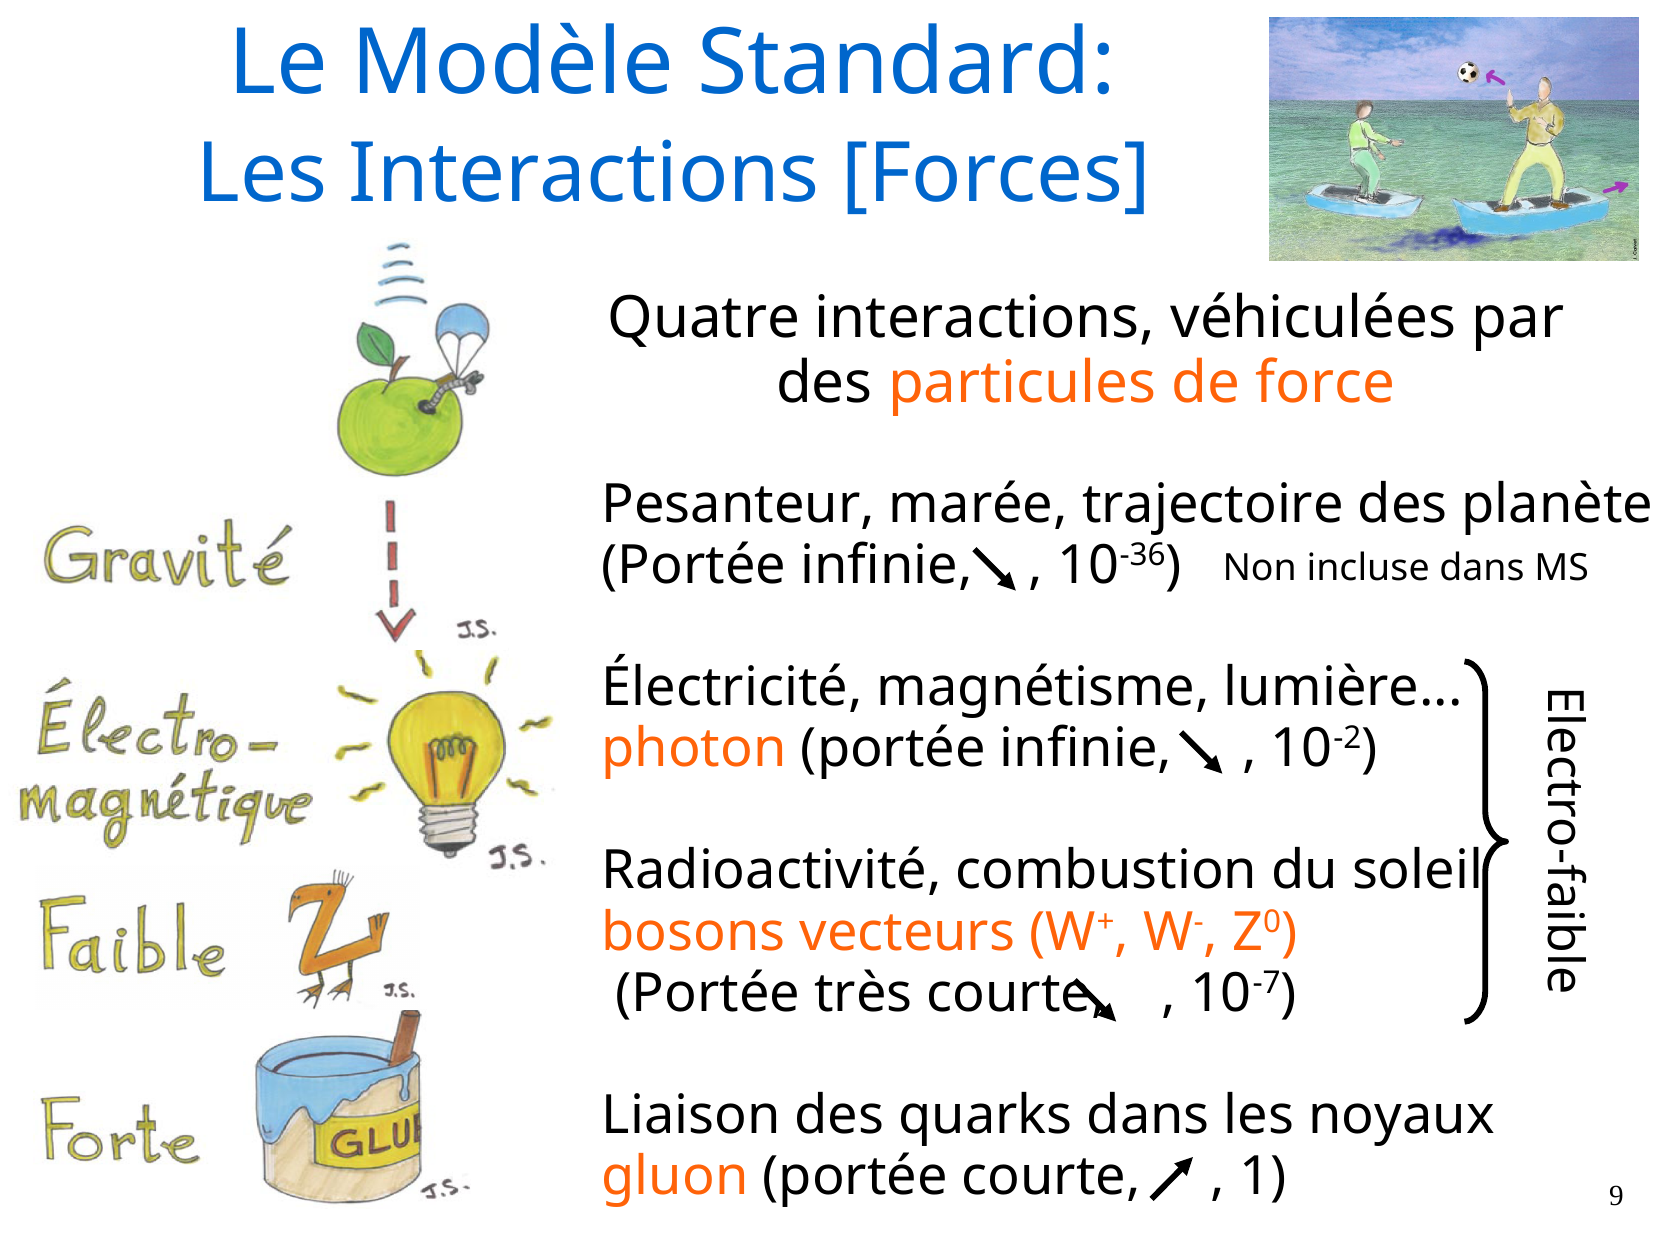

# Le Modèle Standard: Les Interactions [Forces]
Quatre interactions, véhiculées par
des particules de force
 Pesanteur, marée, trajectoire des planètes
 (Portée infinie, , 10-36)‏
 Électricité, magnétisme, lumière...
 photon (portée infinie, , 10-2)‏
 Radioactivité, combustion du soleil
 bosons vecteurs (W+, W-, Z0)
 (Portée très courte, , 10-7)‏
 Liaison des quarks dans les noyaux
 gluon (portée courte, , 1)‏
Non incluse dans MS
Electro-faible
9